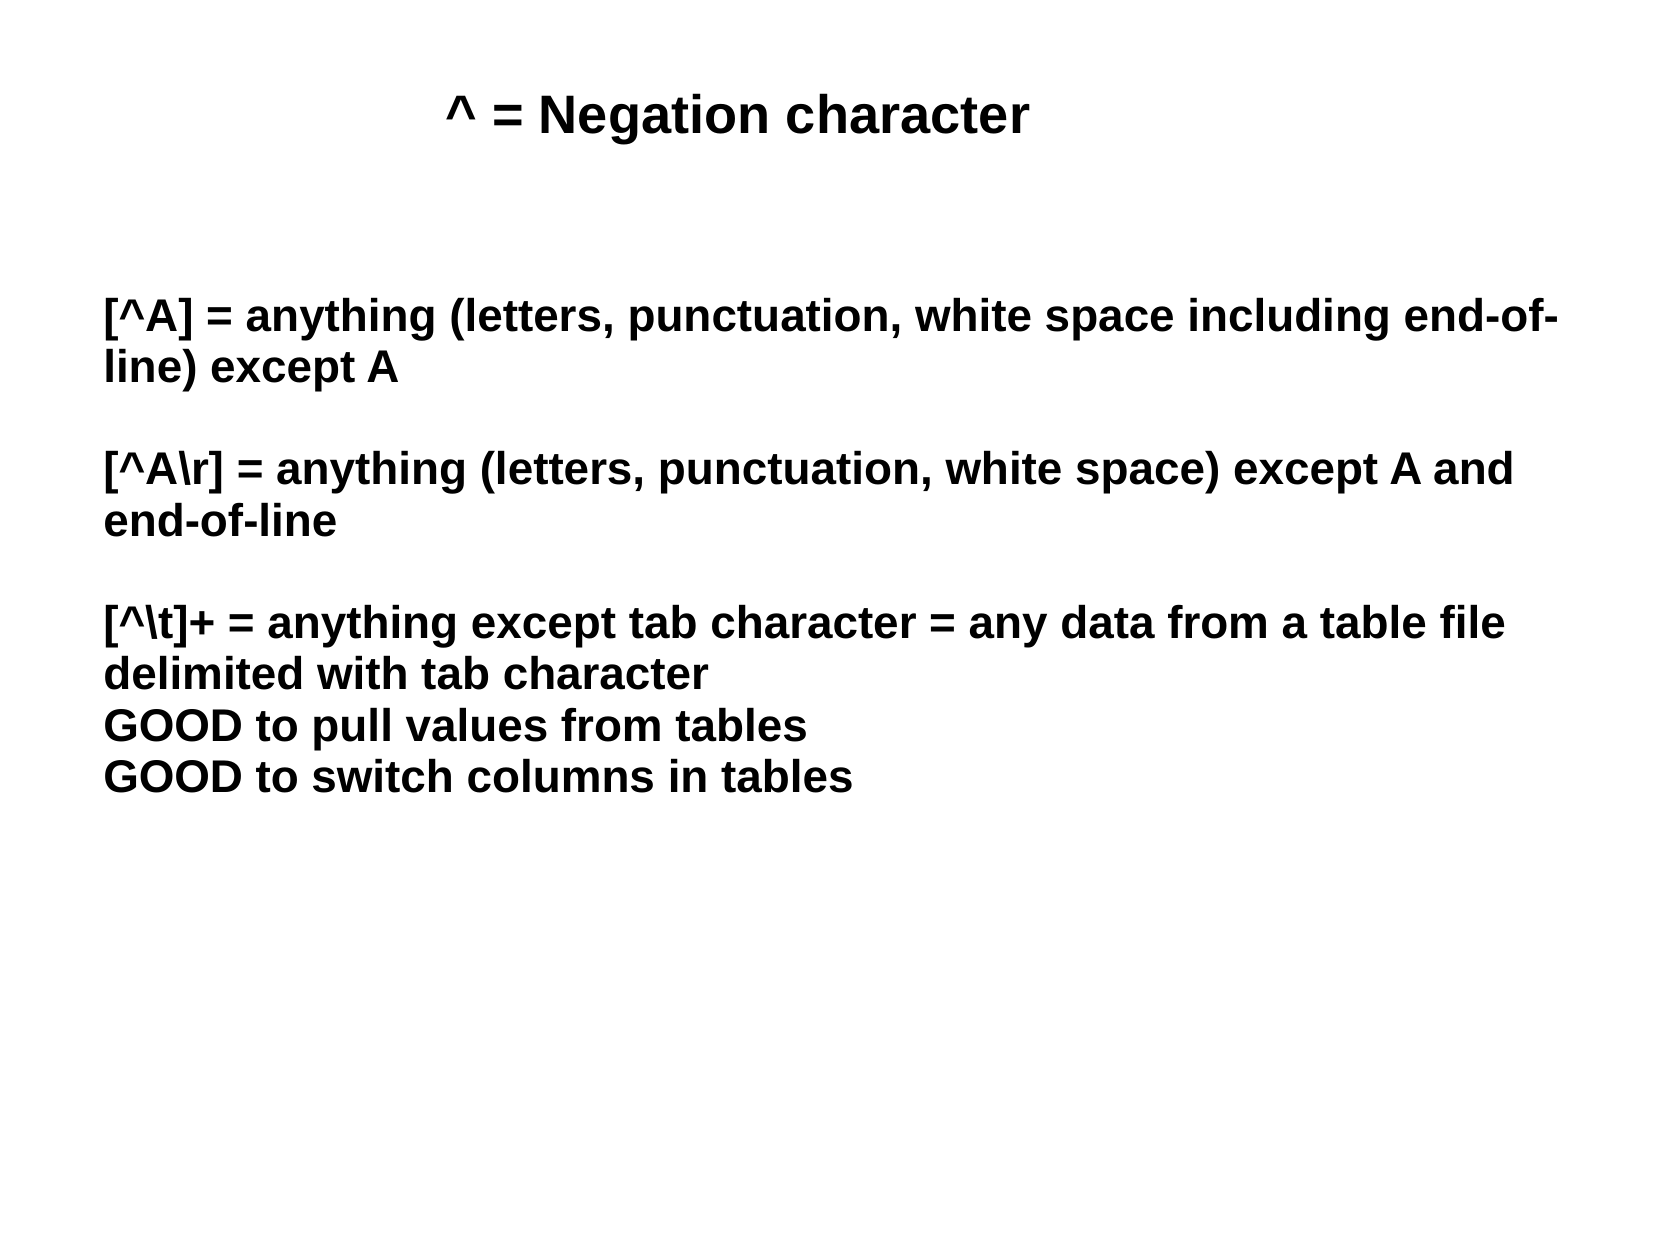

^ = Negation character
[^A] = anything (letters, punctuation, white space including end-of-line) except A
[^A\r] = anything (letters, punctuation, white space) except A and end-of-line
[^\t]+ = anything except tab character = any data from a table file delimited with tab character
GOOD to pull values from tables
GOOD to switch columns in tables